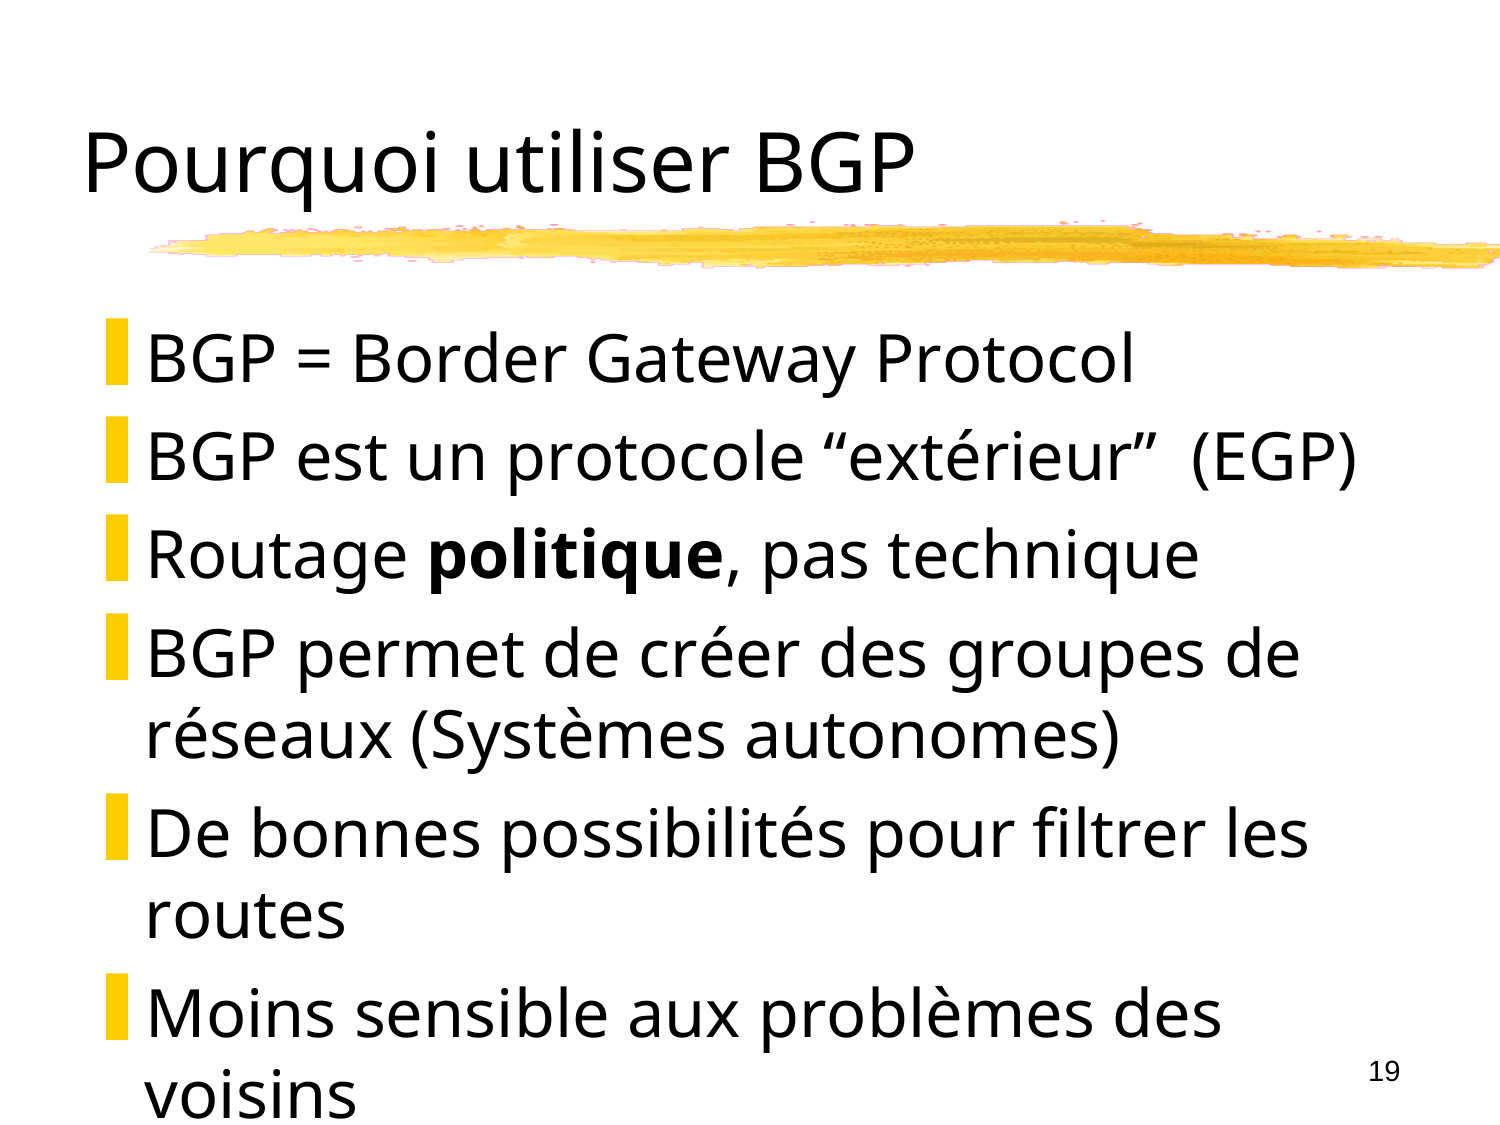

# Pourquoi utiliser BGP
BGP = Border Gateway Protocol
BGP est un protocole “extérieur” (EGP)‏
Routage politique, pas technique
BGP permet de créer des groupes de réseaux (Systèmes autonomes)‏
De bonnes possibilités pour filtrer les routes
Moins sensible aux problèmes des voisins
19